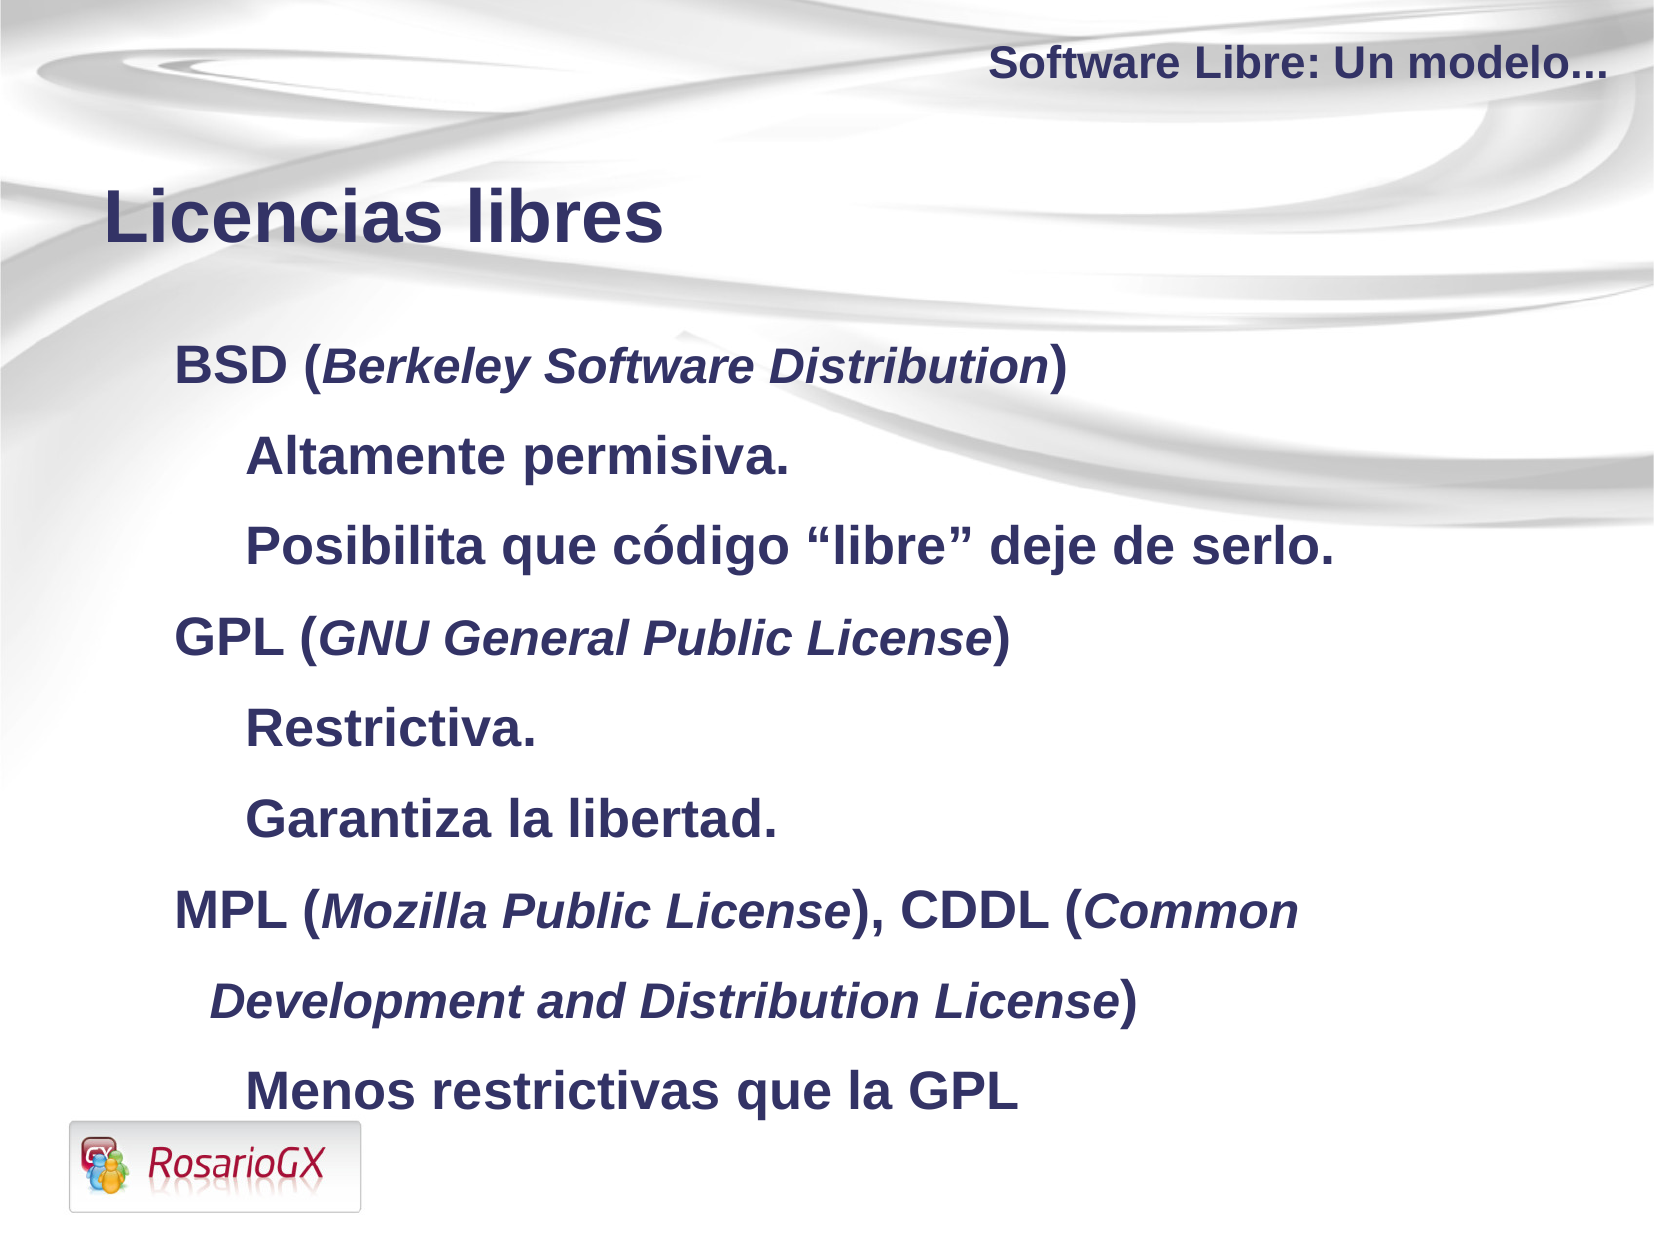

Software Libre: Un modelo...
Licencias libres
BSD (Berkeley Software Distribution)
Altamente permisiva.
Posibilita que código “libre” deje de serlo.
GPL (GNU General Public License)
Restrictiva.
Garantiza la libertad.
MPL (Mozilla Public License), CDDL (Common Development and Distribution License)
Menos restrictivas que la GPL